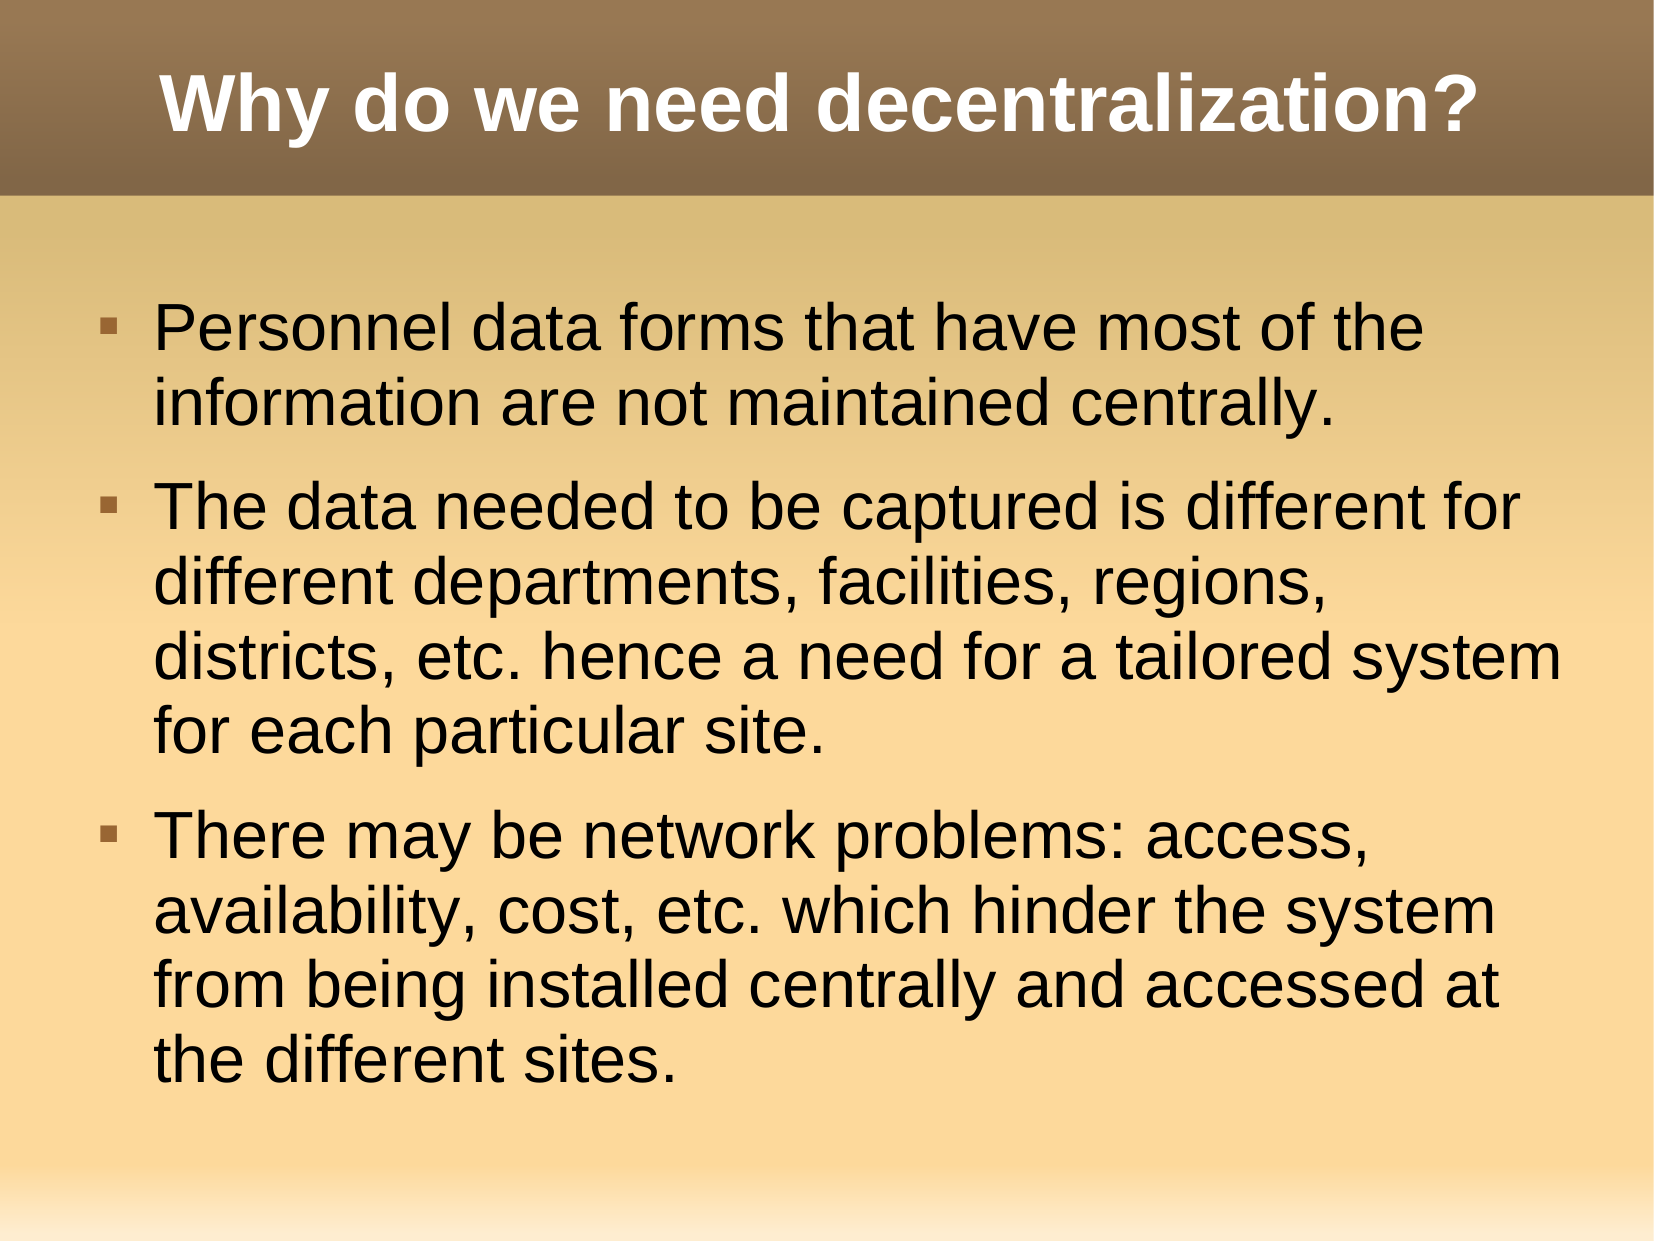

# Why do we need decentralization?
Personnel data forms that have most of the information are not maintained centrally.
The data needed to be captured is different for different departments, facilities, regions, districts, etc. hence a need for a tailored system for each particular site.
There may be network problems: access, availability, cost, etc. which hinder the system from being installed centrally and accessed at the different sites.